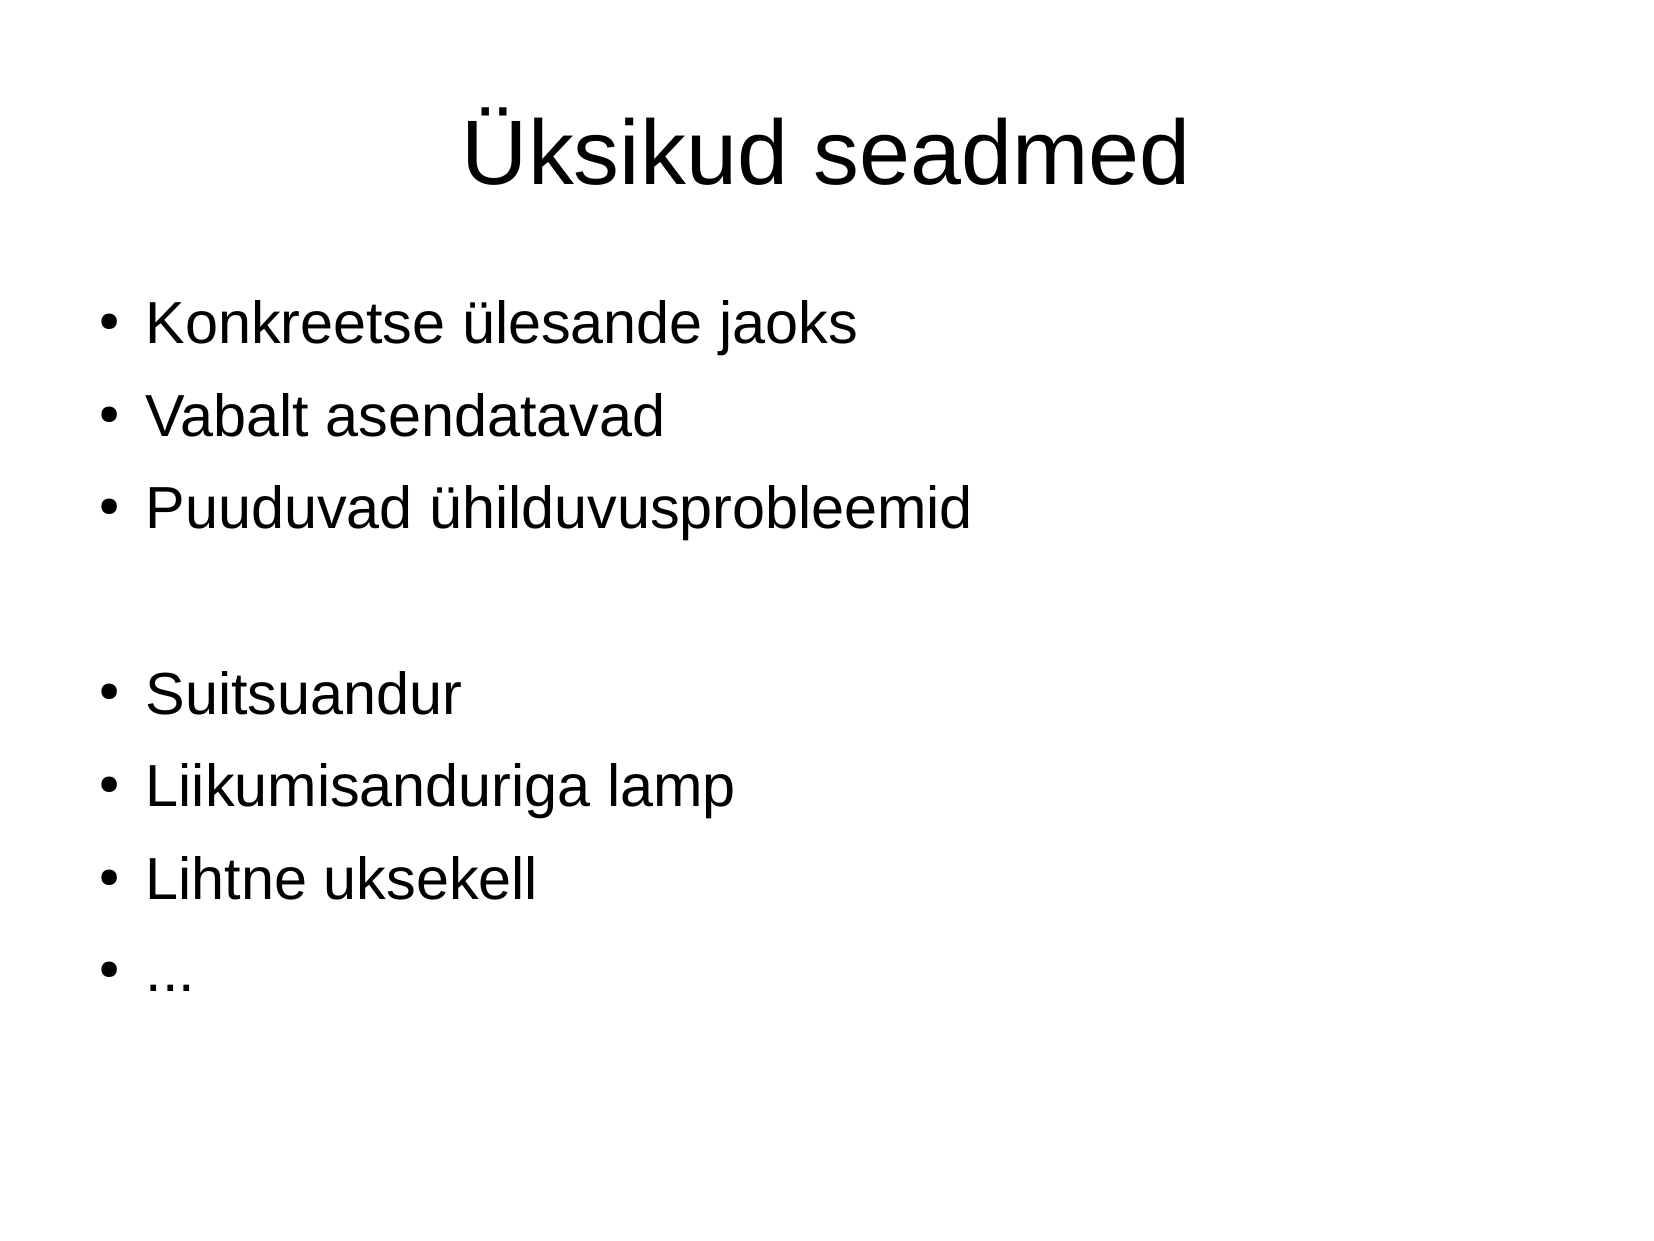

# Üksikud seadmed
Konkreetse ülesande jaoks
Vabalt asendatavad
Puuduvad ühilduvusprobleemid
Suitsuandur
Liikumisanduriga lamp
Lihtne uksekell
...